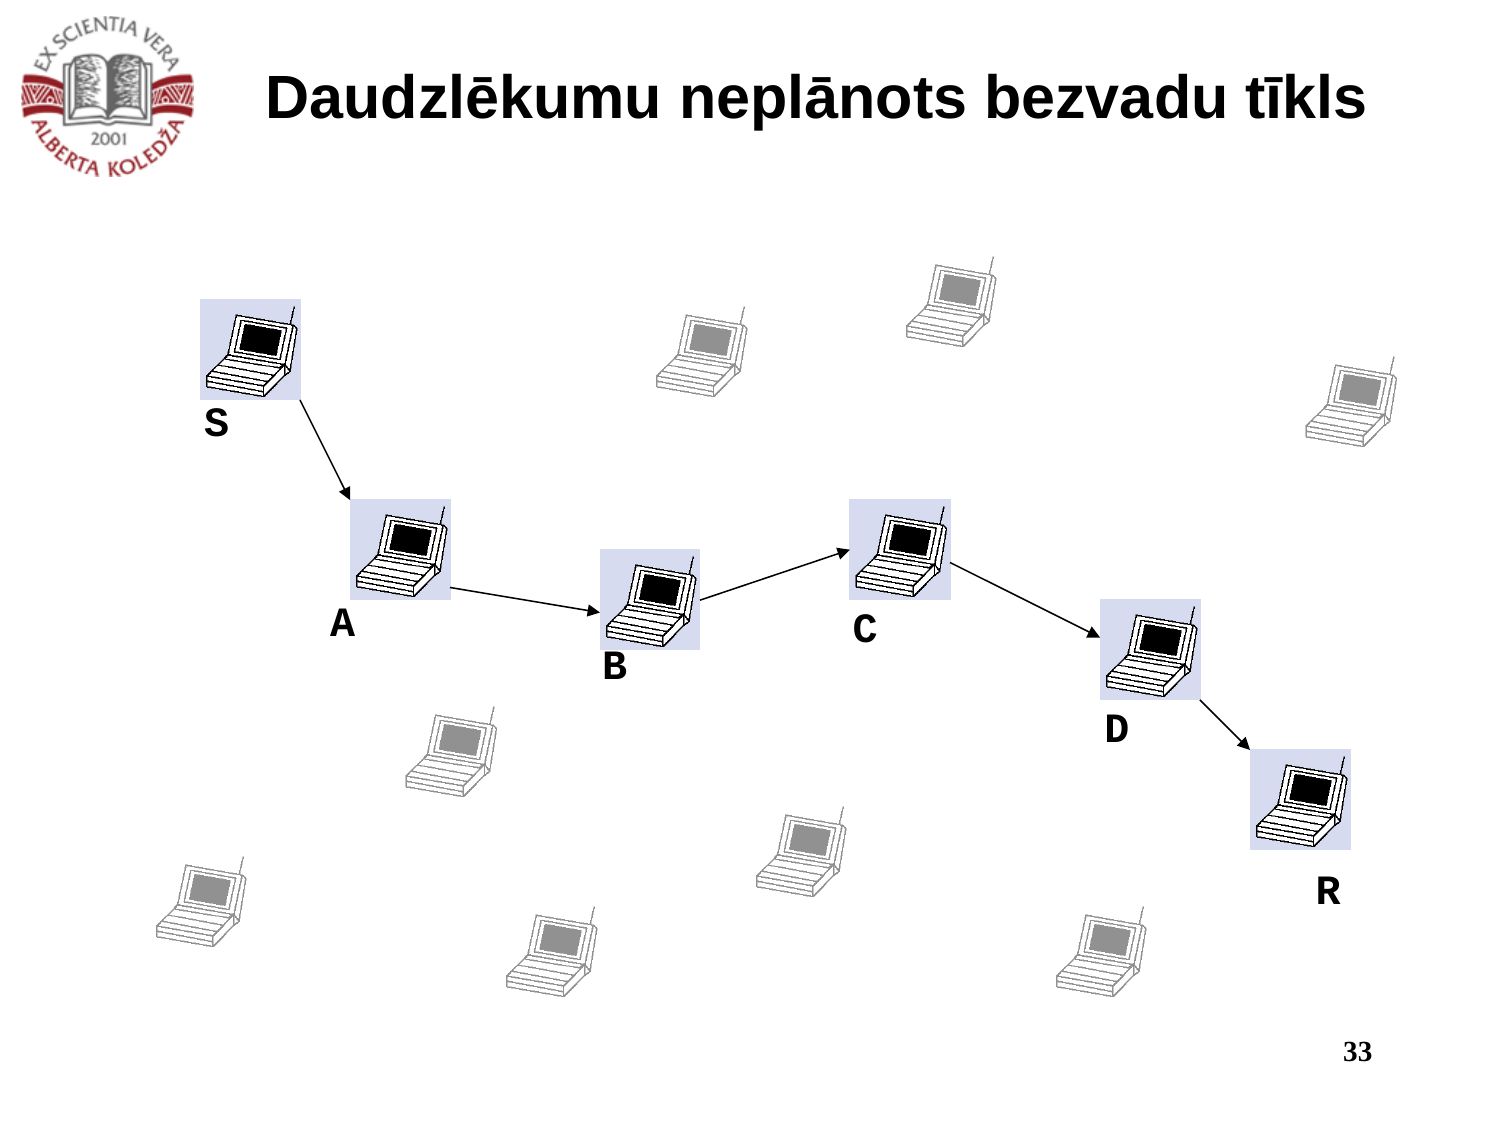

# Daudzlēkumu neplānots bezvadu tīkls
S
A
C
B
D
R